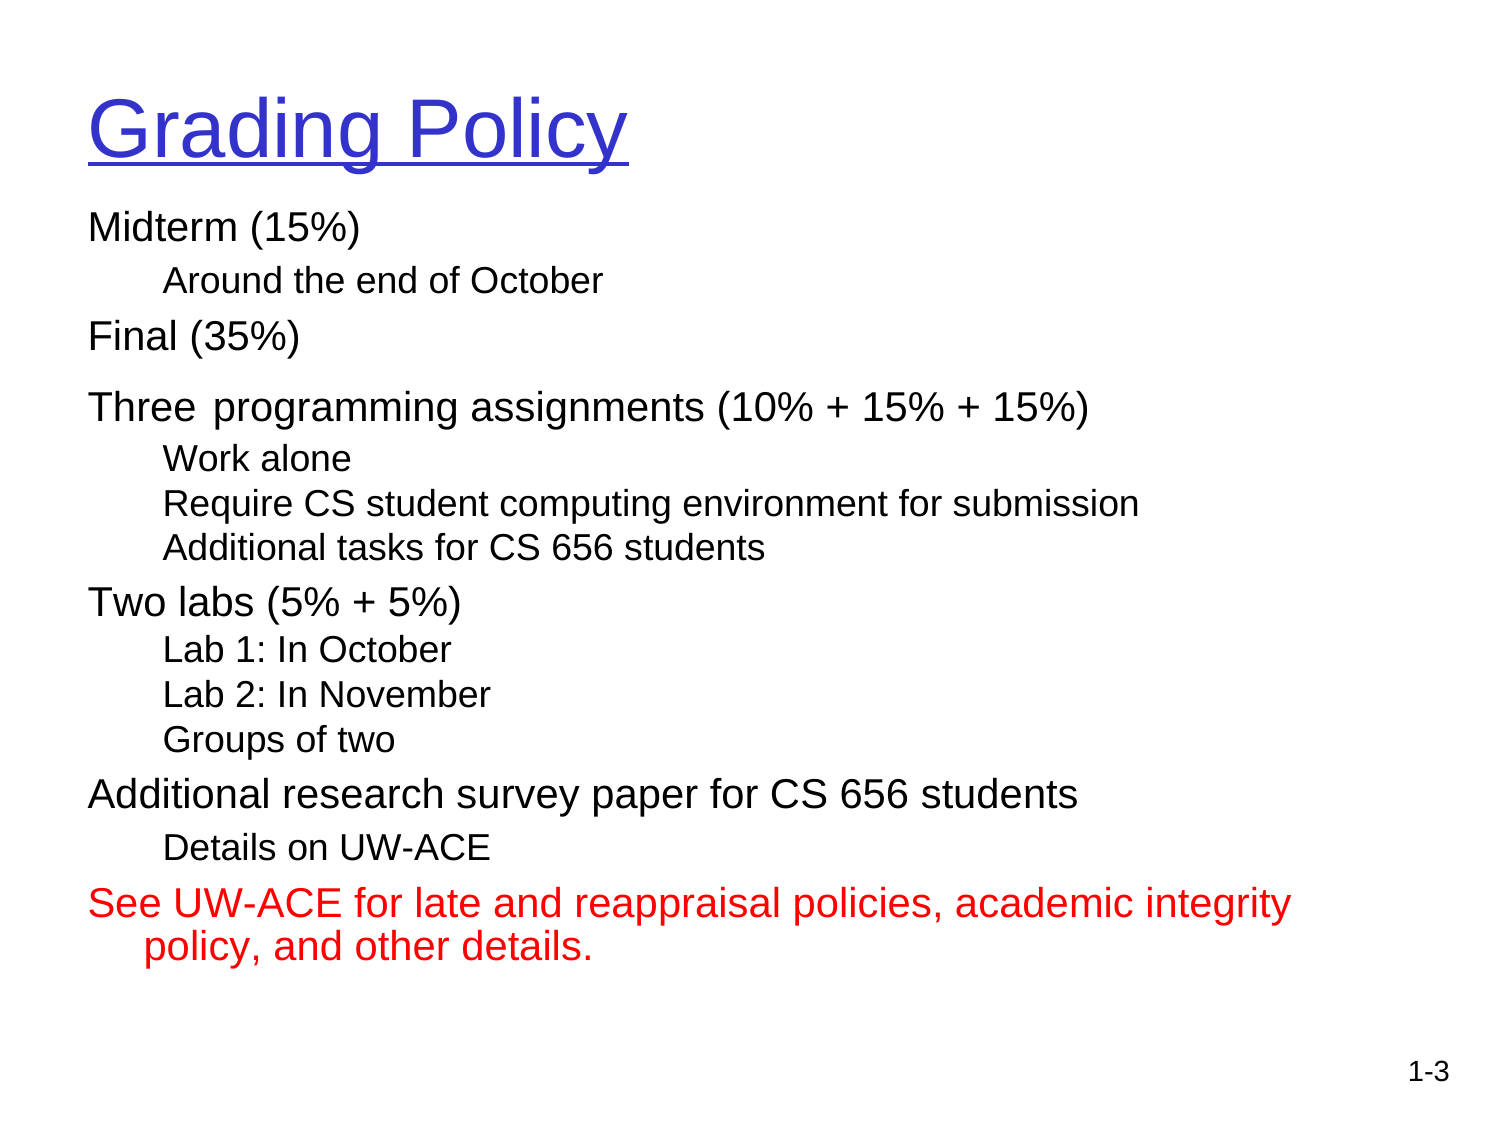

# Grading Policy
Midterm (15%)
Around the end of October
Final (35%)
Three programming assignments (10% + 15% + 15%)
Work alone
Require CS student computing environment for submission
Additional tasks for CS 656 students
Two labs (5% + 5%)
Lab 1: In October
Lab 2: In November
Groups of two
Additional research survey paper for CS 656 students
Details on UW-ACE
See UW-ACE for late and reappraisal policies, academic integrity policy, and other details.
3